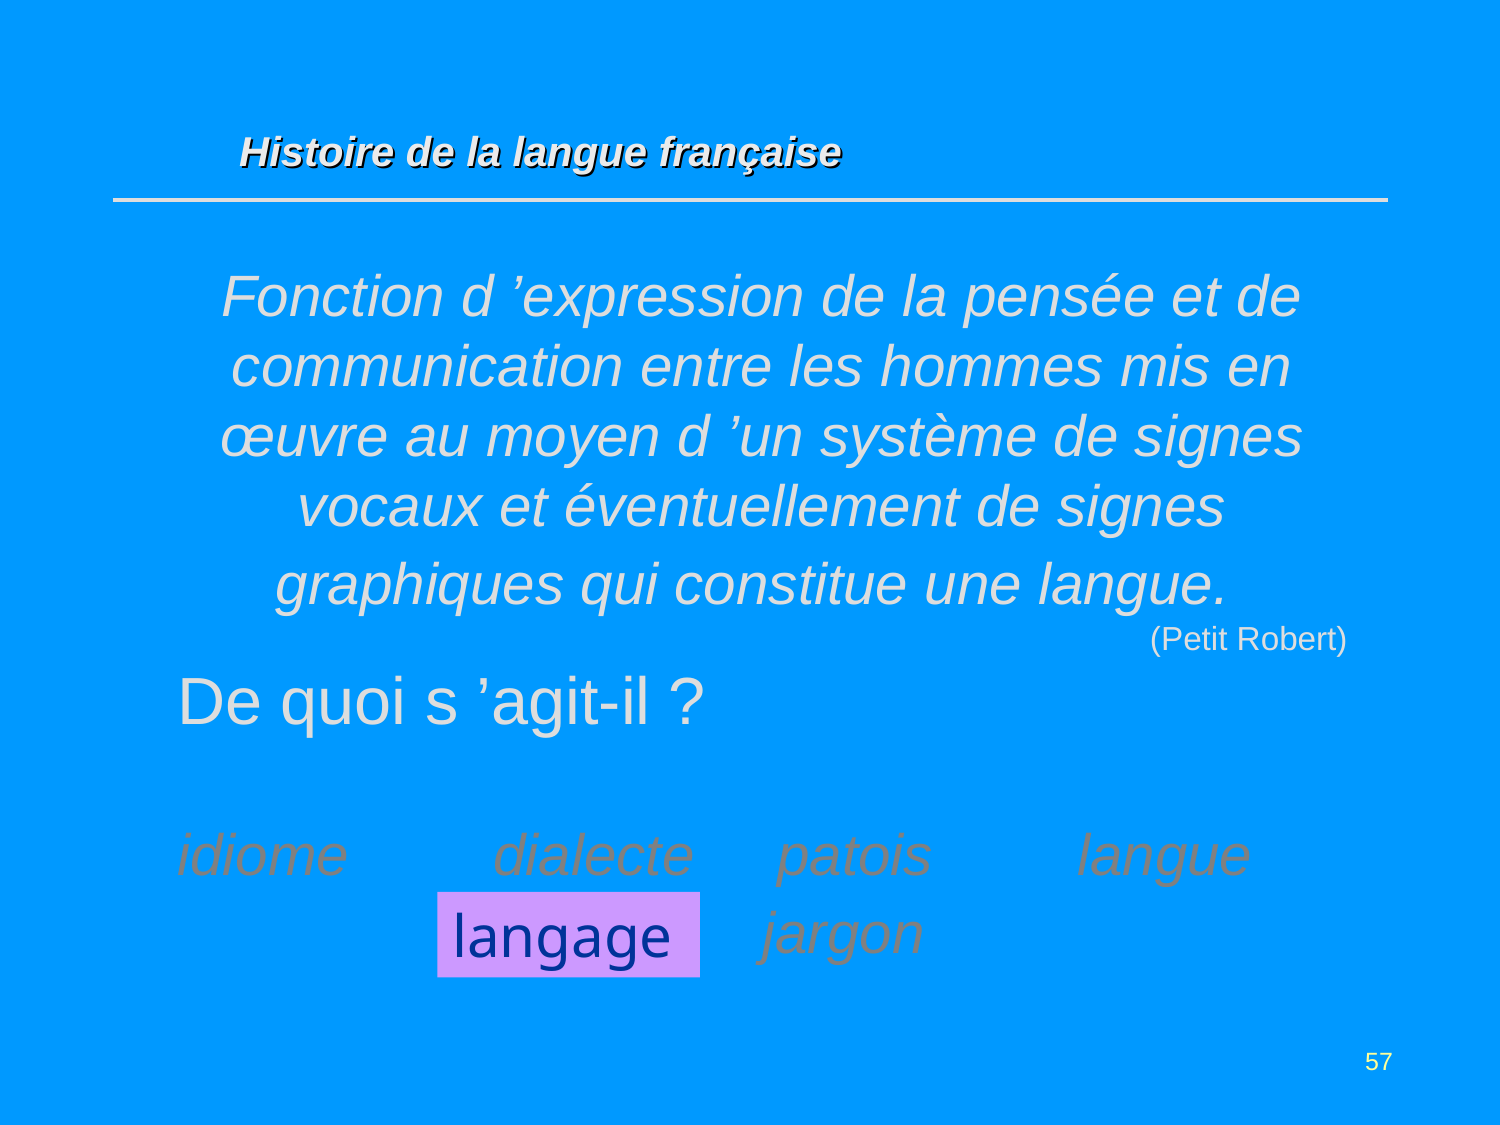

Histoire de la langue française
Fonction d ’expression de la pensée et de communication entre les hommes mis en œuvre au moyen d ’un système de signes vocaux et éventuellement de signes graphiques qui constitue une langue.
(Petit Robert)
De quoi s ’agit-il ?
idiome	 dialecte	patois	langue
langage 	jargon
langage
57